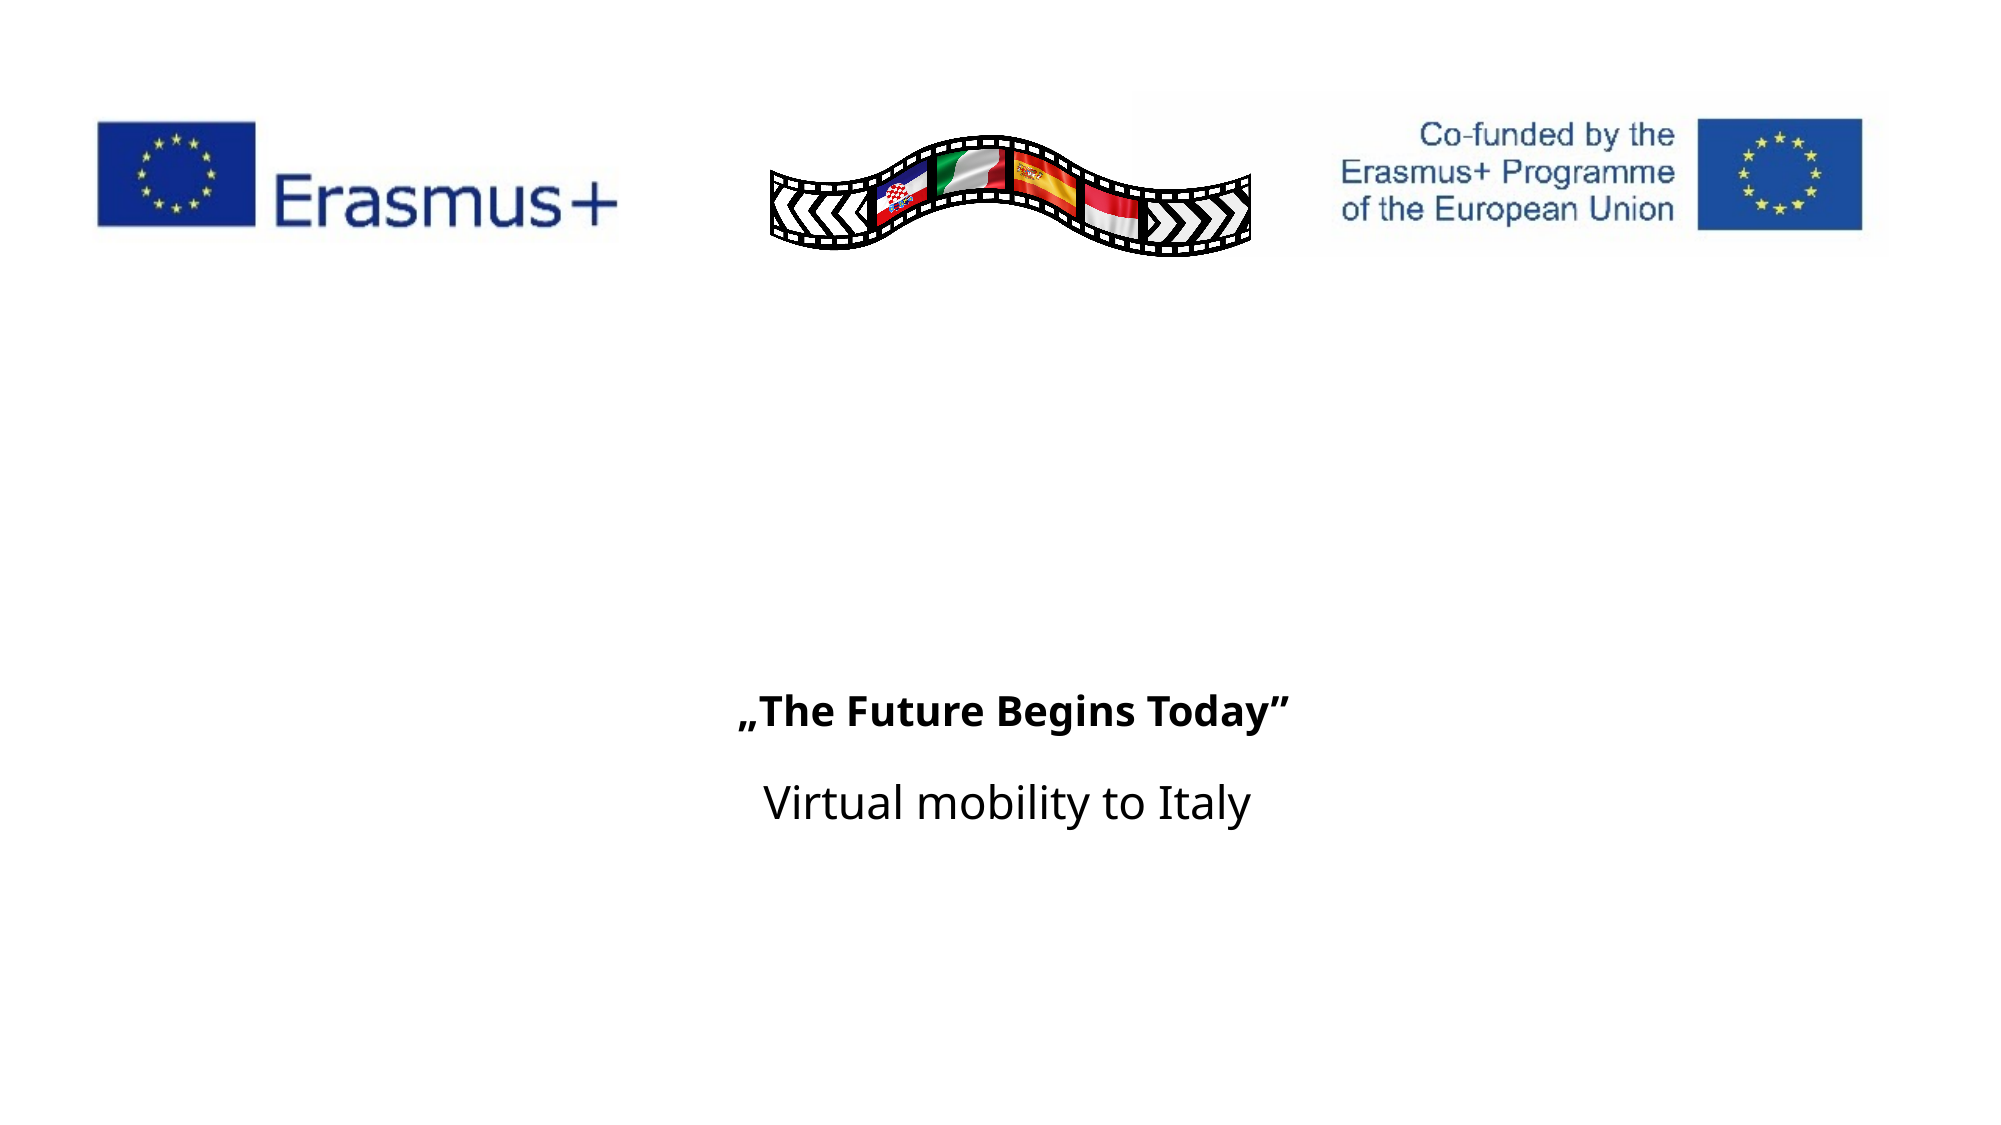

# „The Future Begins Today” Virtual mobility to Italy